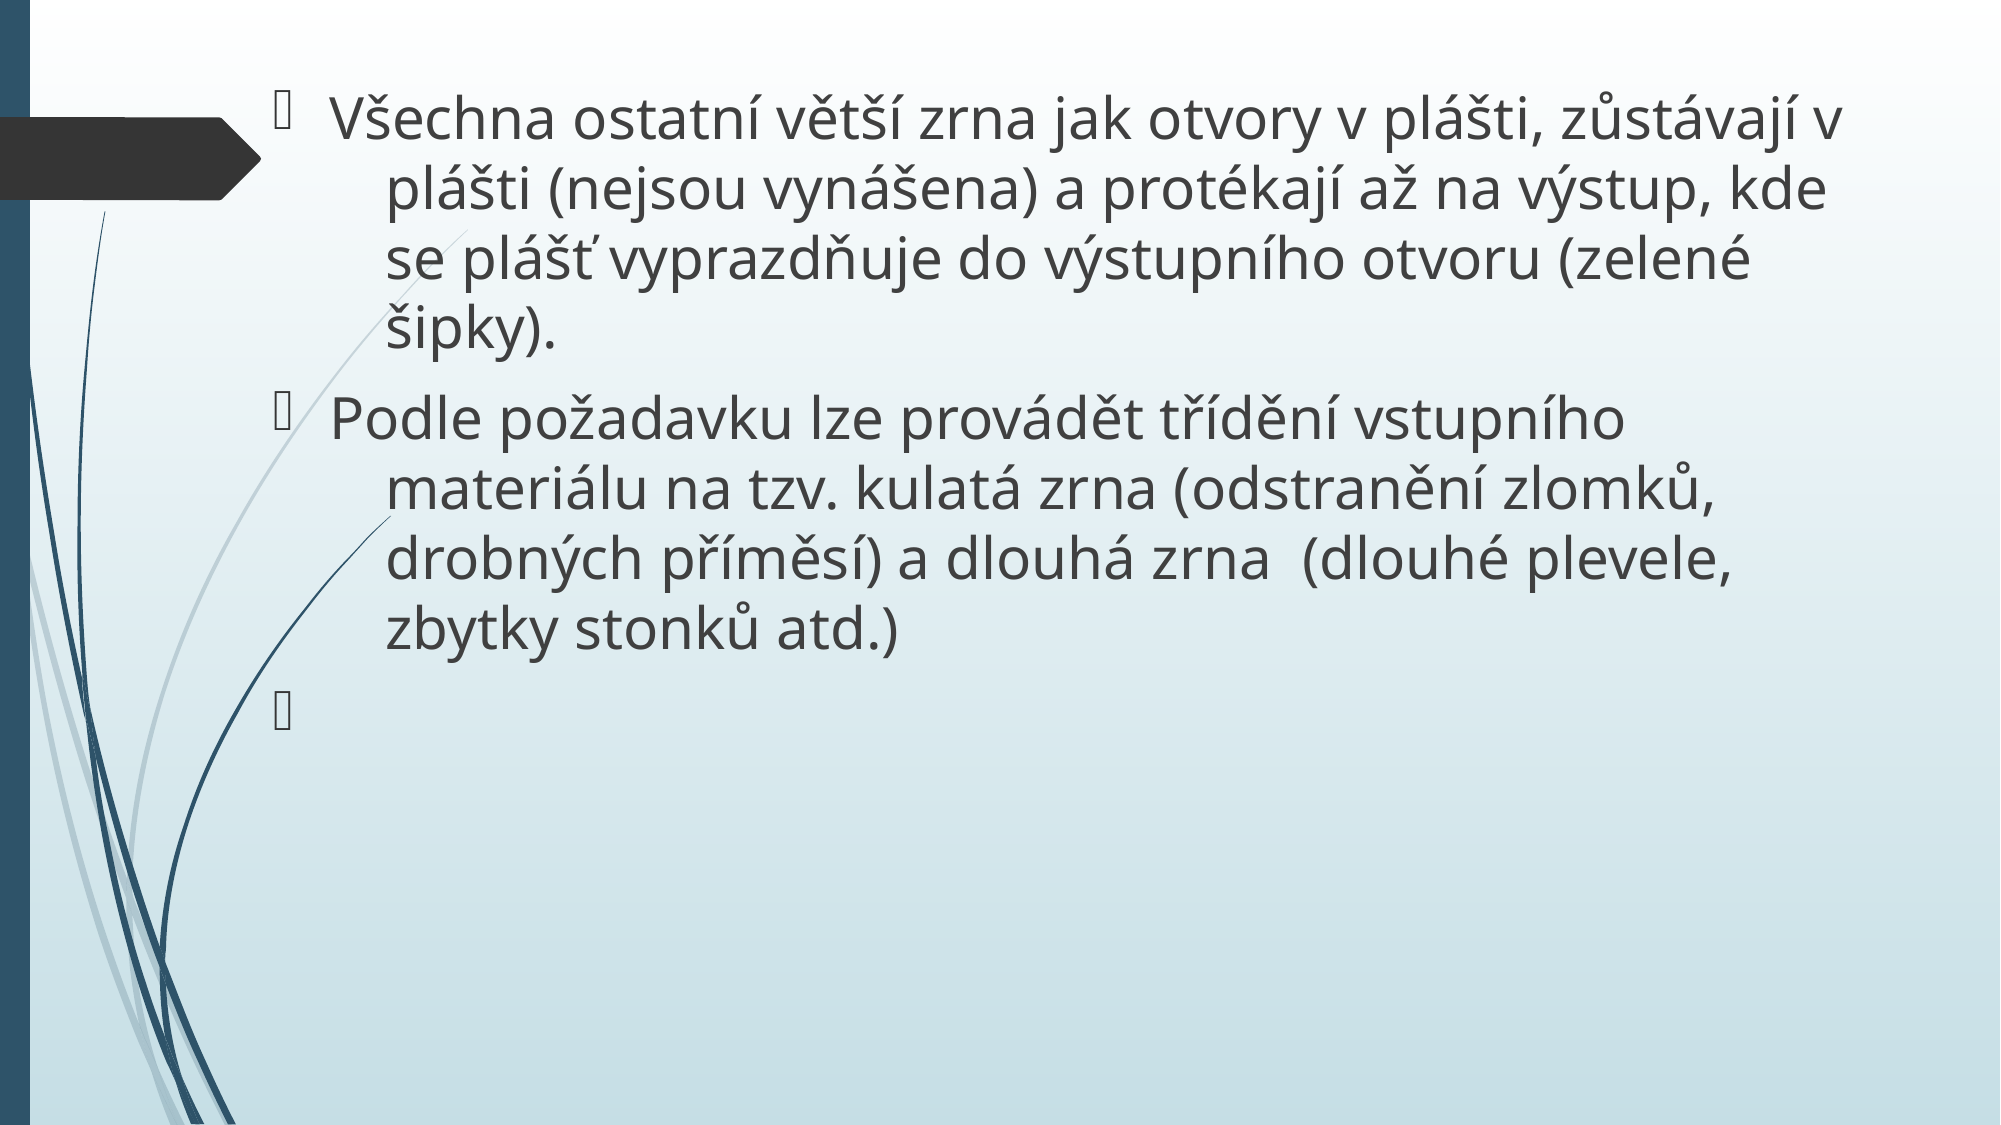

Všechna ostatní větší zrna jak otvory v plášti, zůstávají v plášti (nejsou vynášena) a protékají až na výstup, kde se plášť vyprazdňuje do výstupního otvoru (zelené šipky).
Podle požadavku lze provádět třídění vstupního materiálu na tzv. kulatá zrna (odstranění zlomků, drobných příměsí) a dlouhá zrna (dlouhé plevele, zbytky stonků atd.)
#